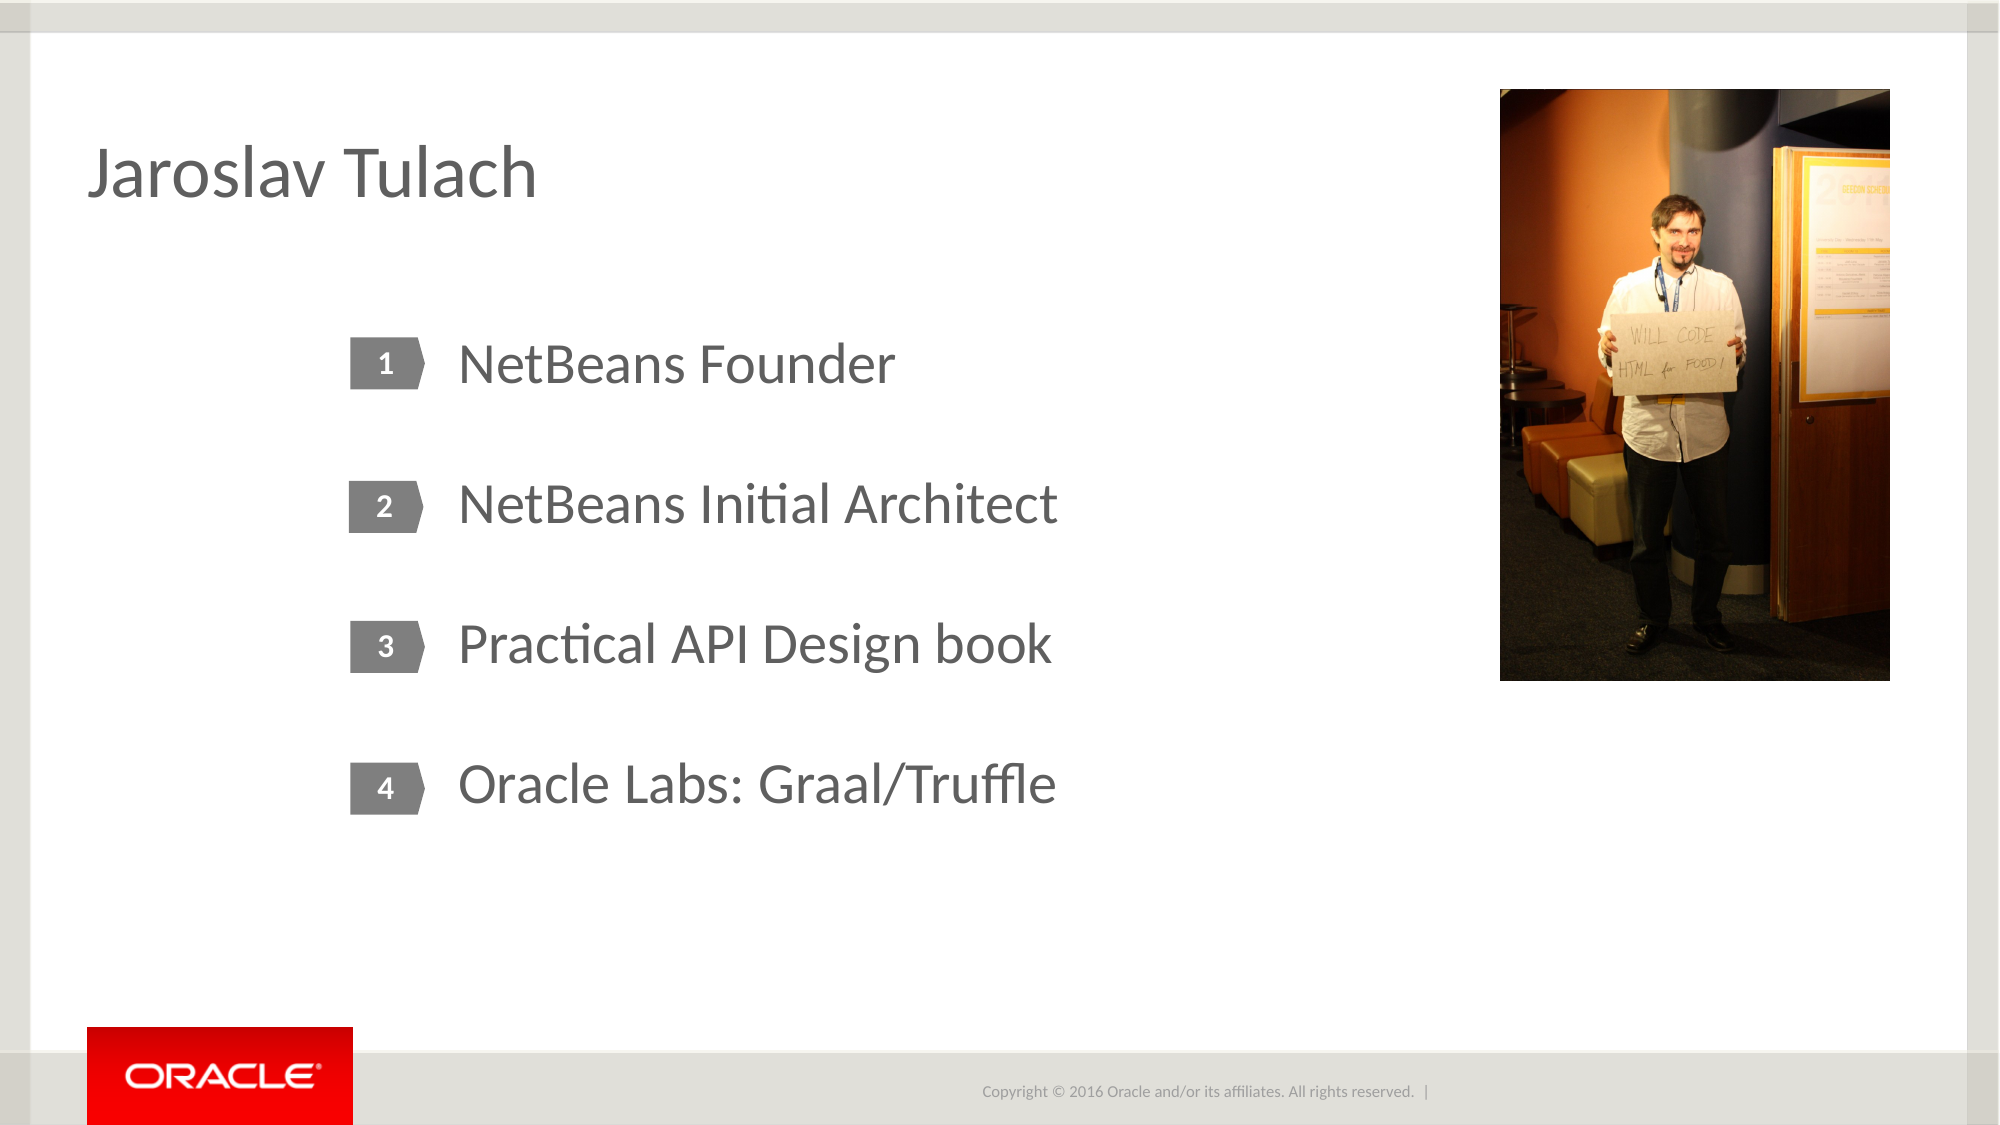

Jaroslav Tulach
NetBeans Founder
NetBeans Initial Architect
Practical API Design book
Oracle Labs: Graal/Truffle
1
2
3
4